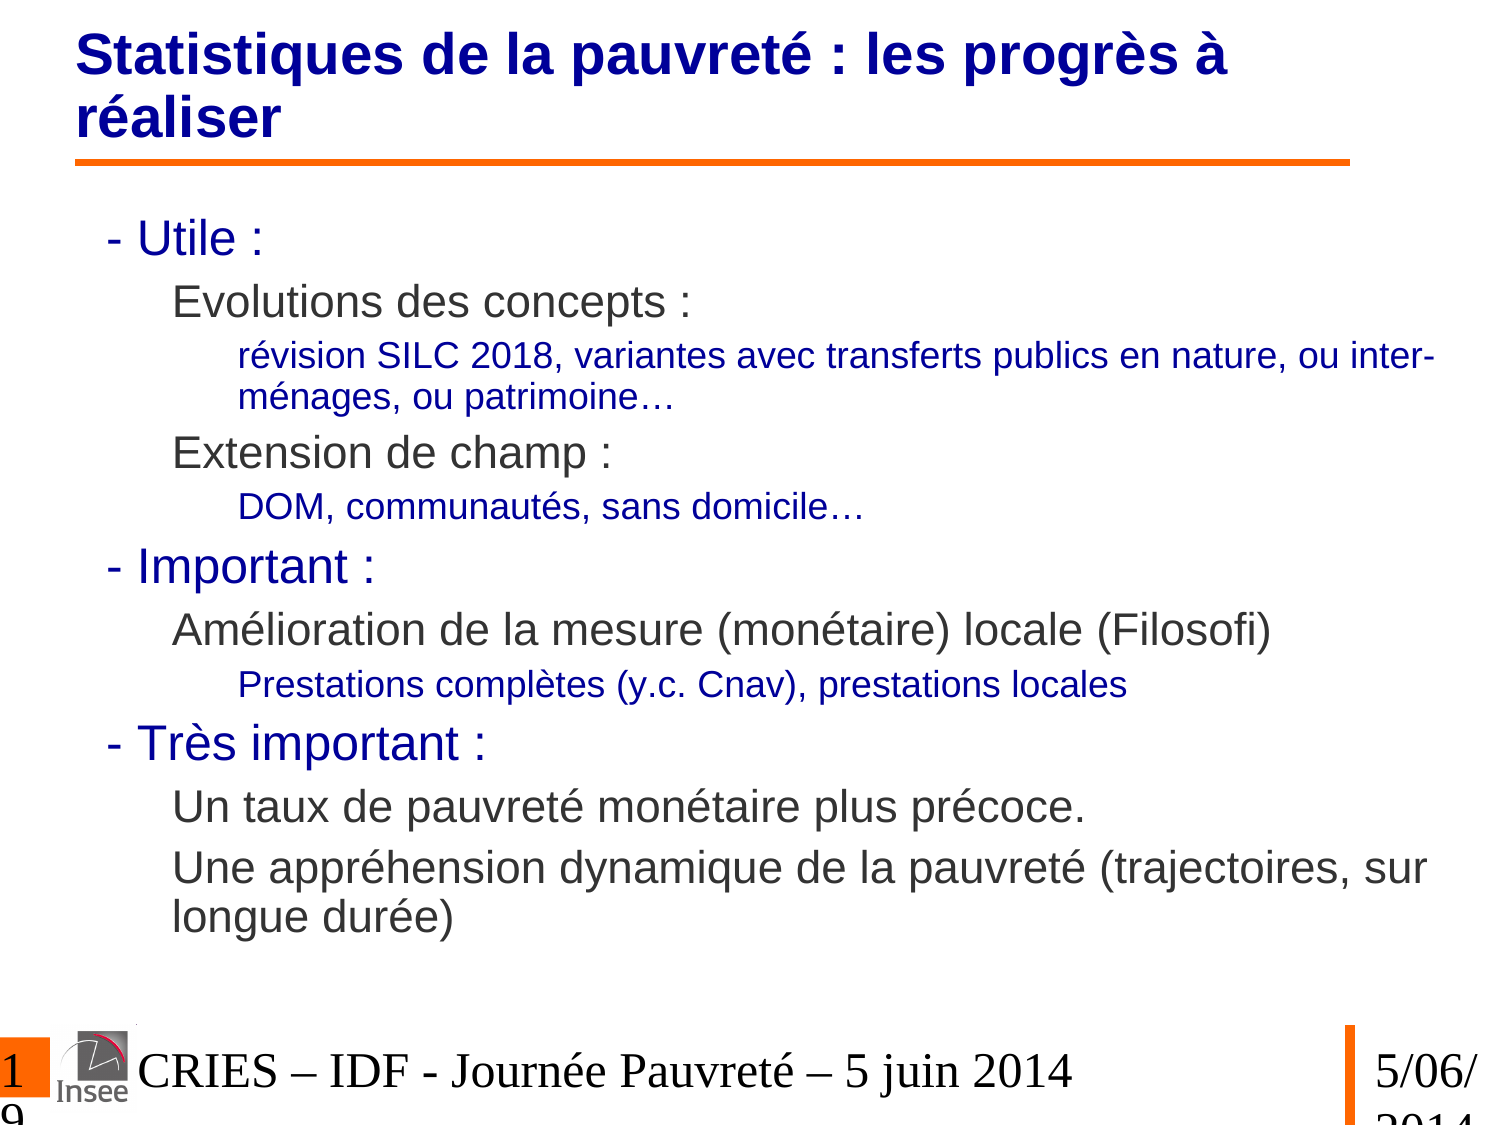

# Statistiques de la pauvreté : les progrès à réaliser
- Utile :
Evolutions des concepts :
révision SILC 2018, variantes avec transferts publics en nature, ou inter-ménages, ou patrimoine…
	Extension de champ :
	DOM, communautés, sans domicile…
- Important :
Amélioration de la mesure (monétaire) locale (Filosofi)
Prestations complètes (y.c. Cnav), prestations locales
	- Très important :
Un taux de pauvreté monétaire plus précoce.
Une appréhension dynamique de la pauvreté (trajectoires, sur longue durée)
19
Titre du diaporama
Date